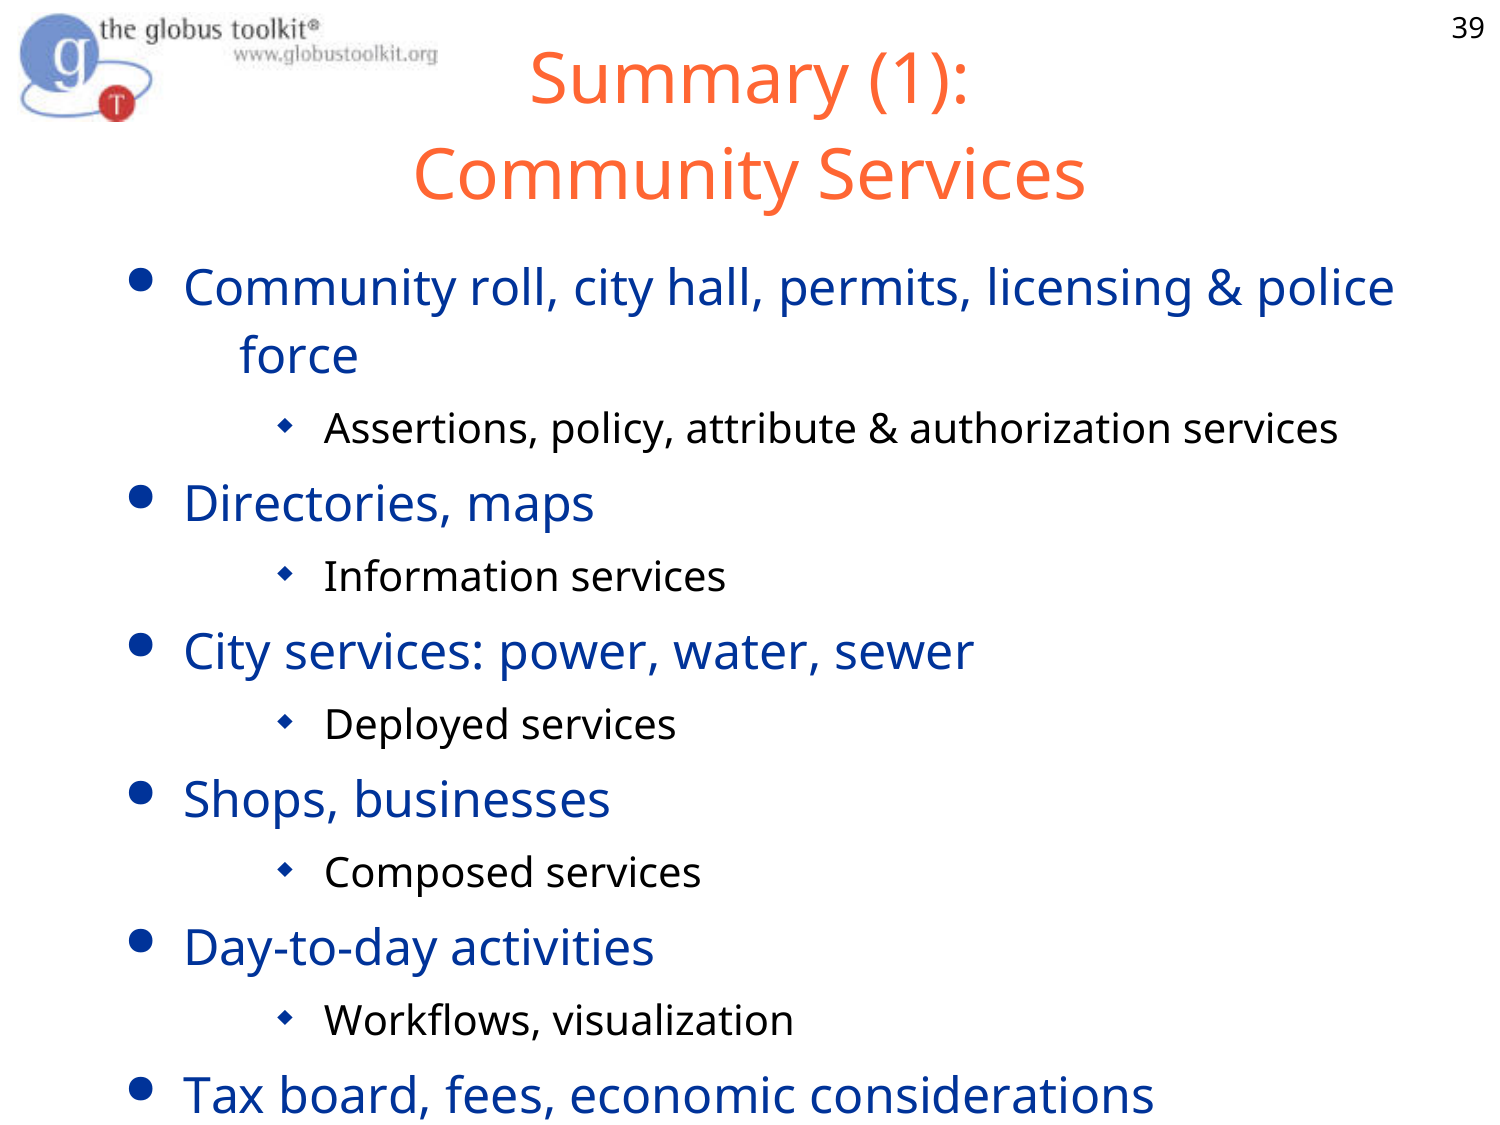

39
# Summary (1): Community Services
Community roll, city hall, permits, licensing & police force
Assertions, policy, attribute & authorization services
Directories, maps
Information services
City services: power, water, sewer
Deployed services
Shops, businesses
Composed services
Day-to-day activities
Workflows, visualization
Tax board, fees, economic considerations
 Barter, planned economy, eventually markets